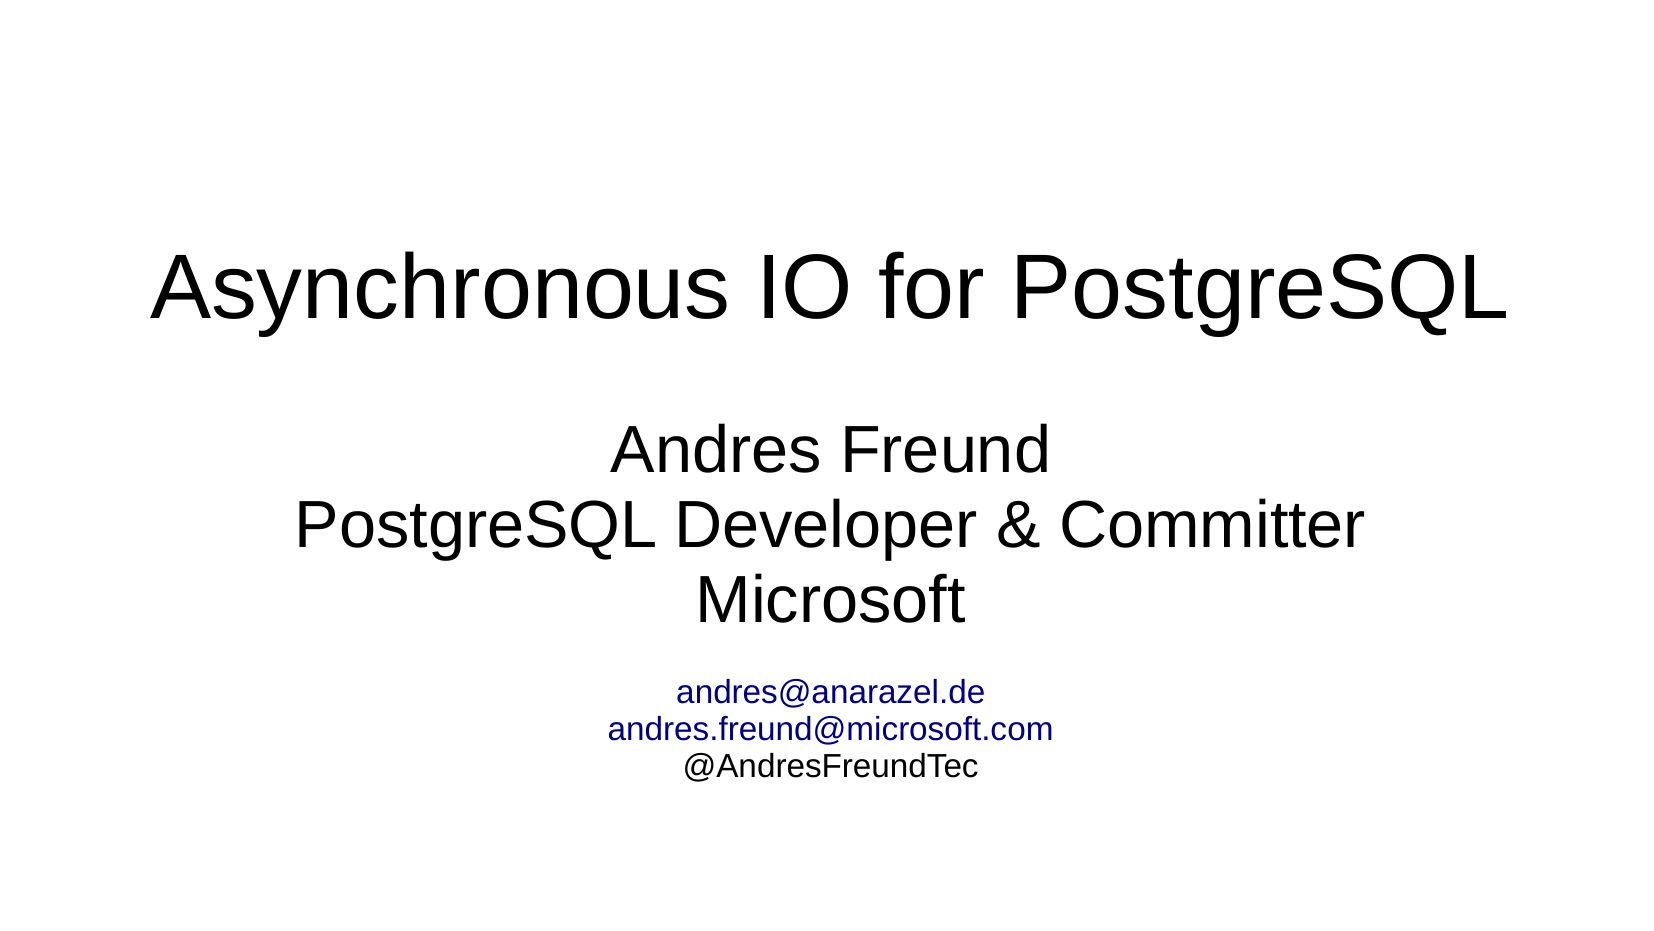

# Asynchronous IO for PostgreSQL
Andres Freund
PostgreSQL Developer & Committer
Microsoft
andres@anarazel.de
andres.freund@microsoft.com
@AndresFreundTec